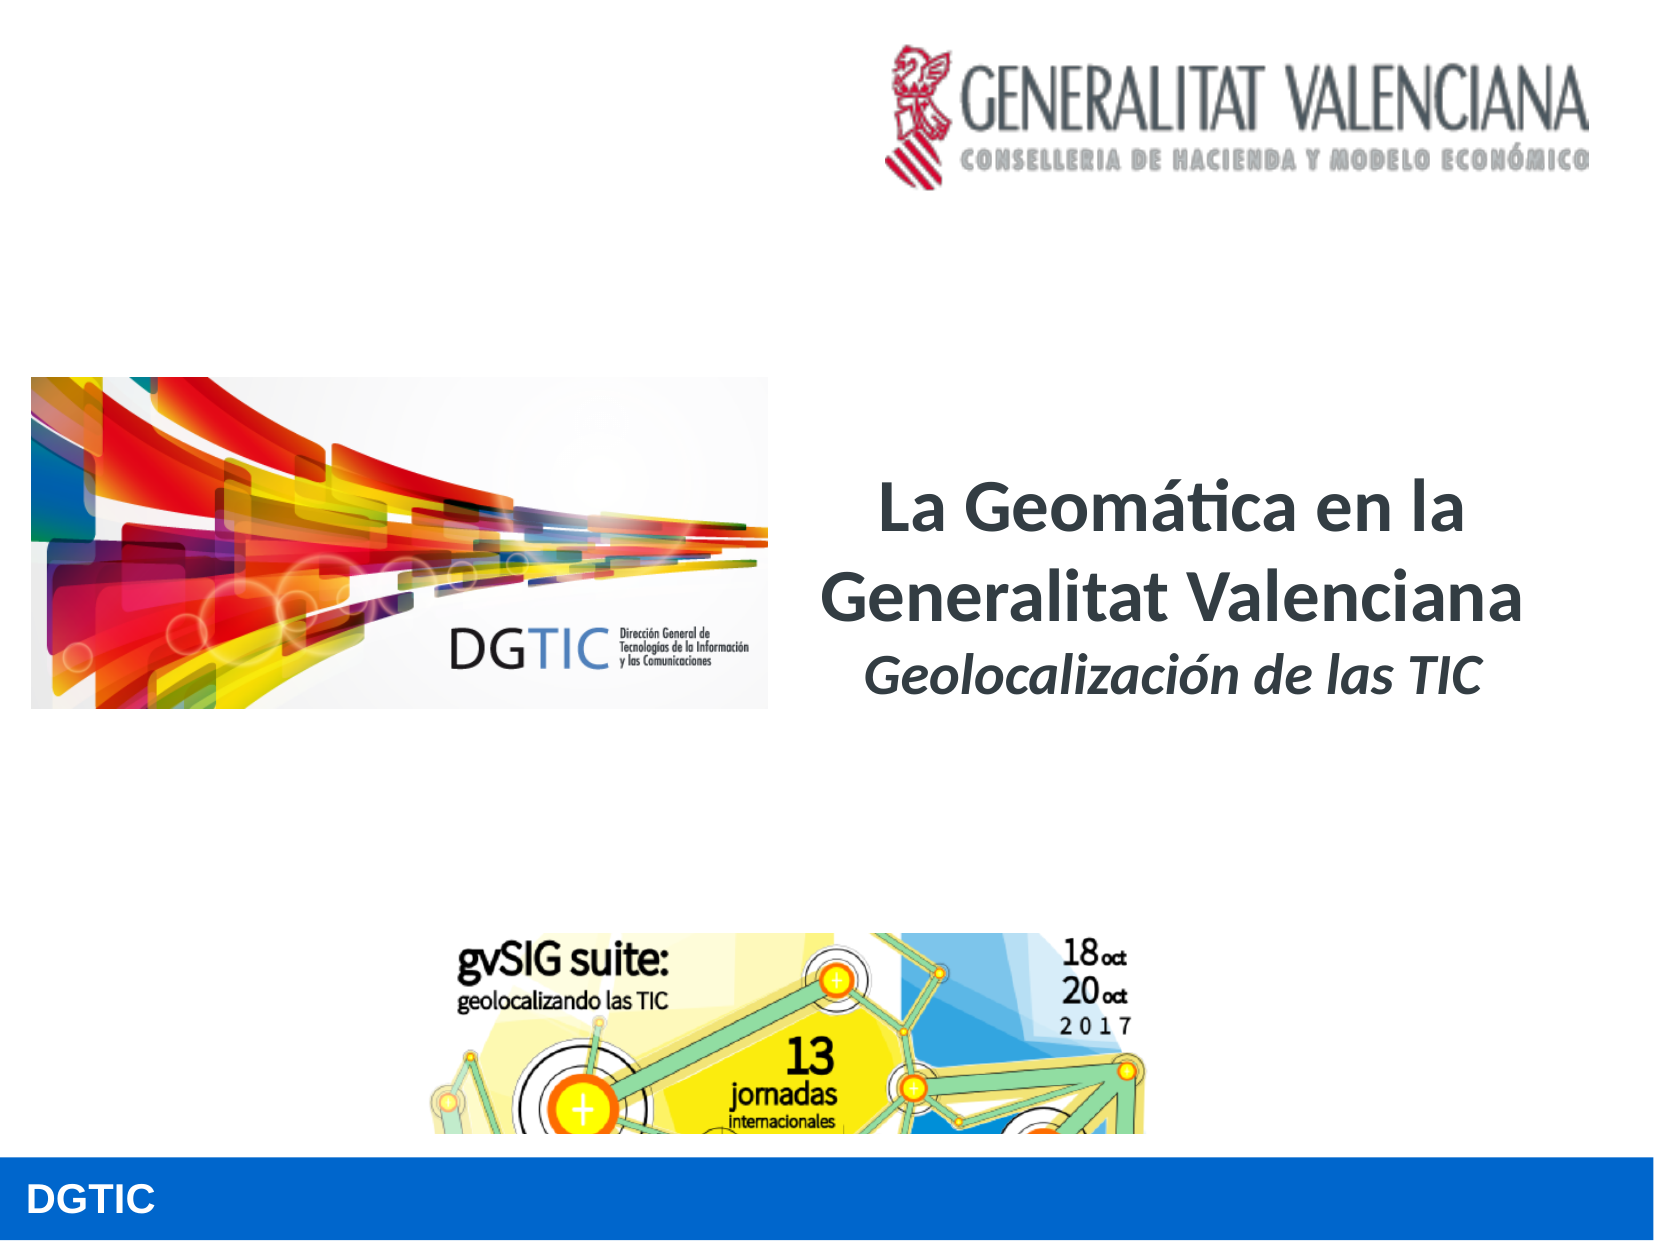

# La Geomática en la Generalitat Valenciana Geolocalización de las TIC